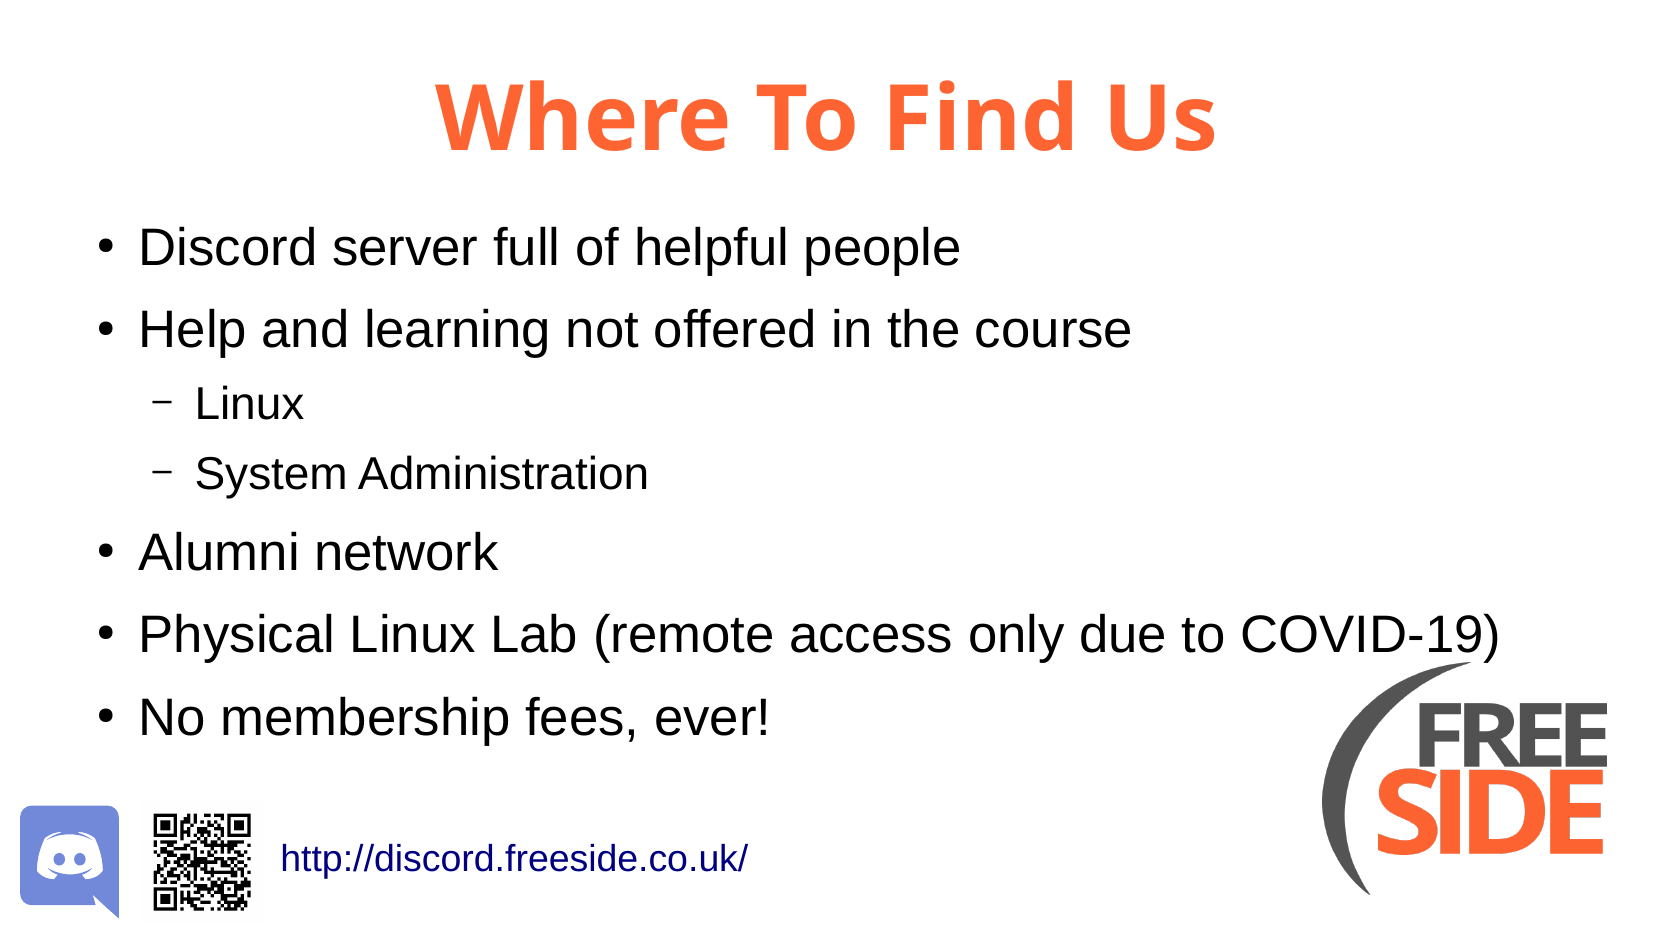

# Where To Find Us
Discord server full of helpful people
Help and learning not offered in the course
Linux
System Administration
Alumni network
Physical Linux Lab (remote access only due to COVID-19)
No membership fees, ever!